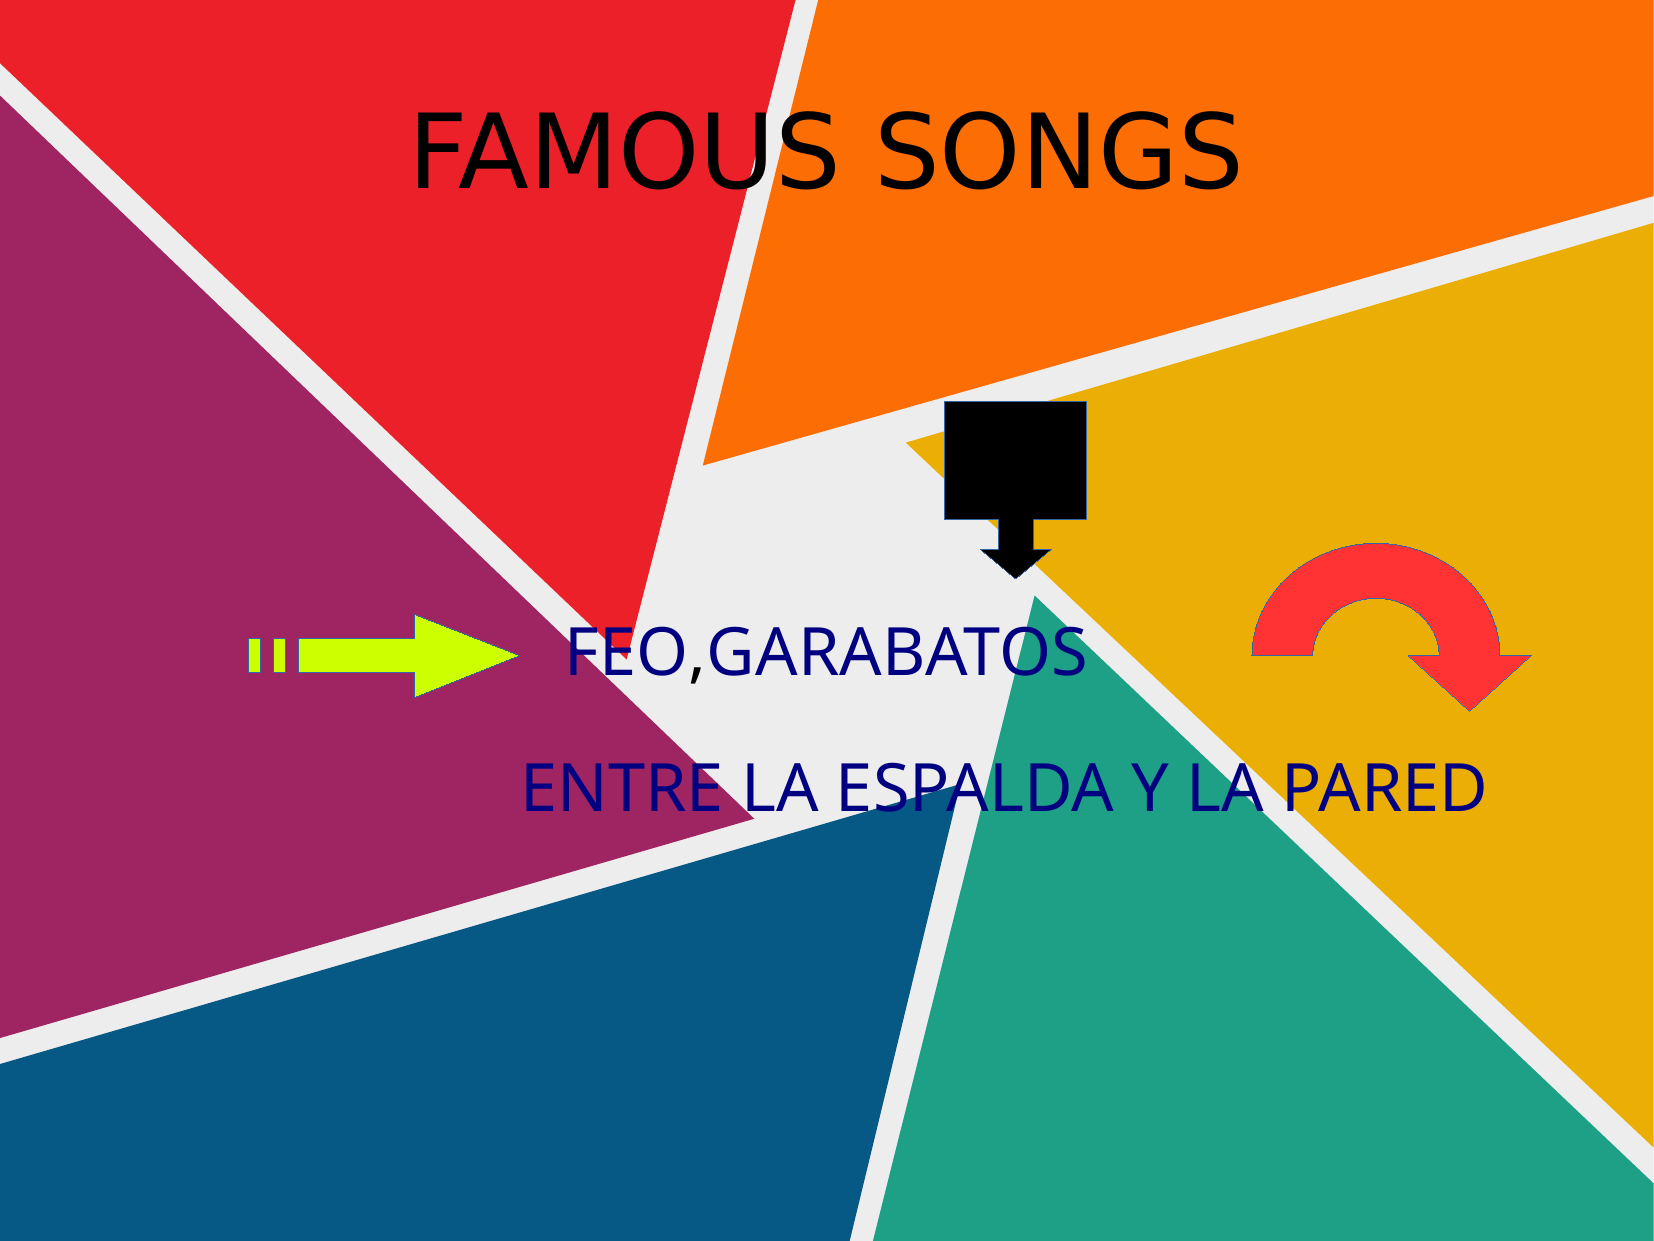

# FAMOUS SONGS
FEO,GARABATOS
ENTRE LA ESPALDA Y LA PARED